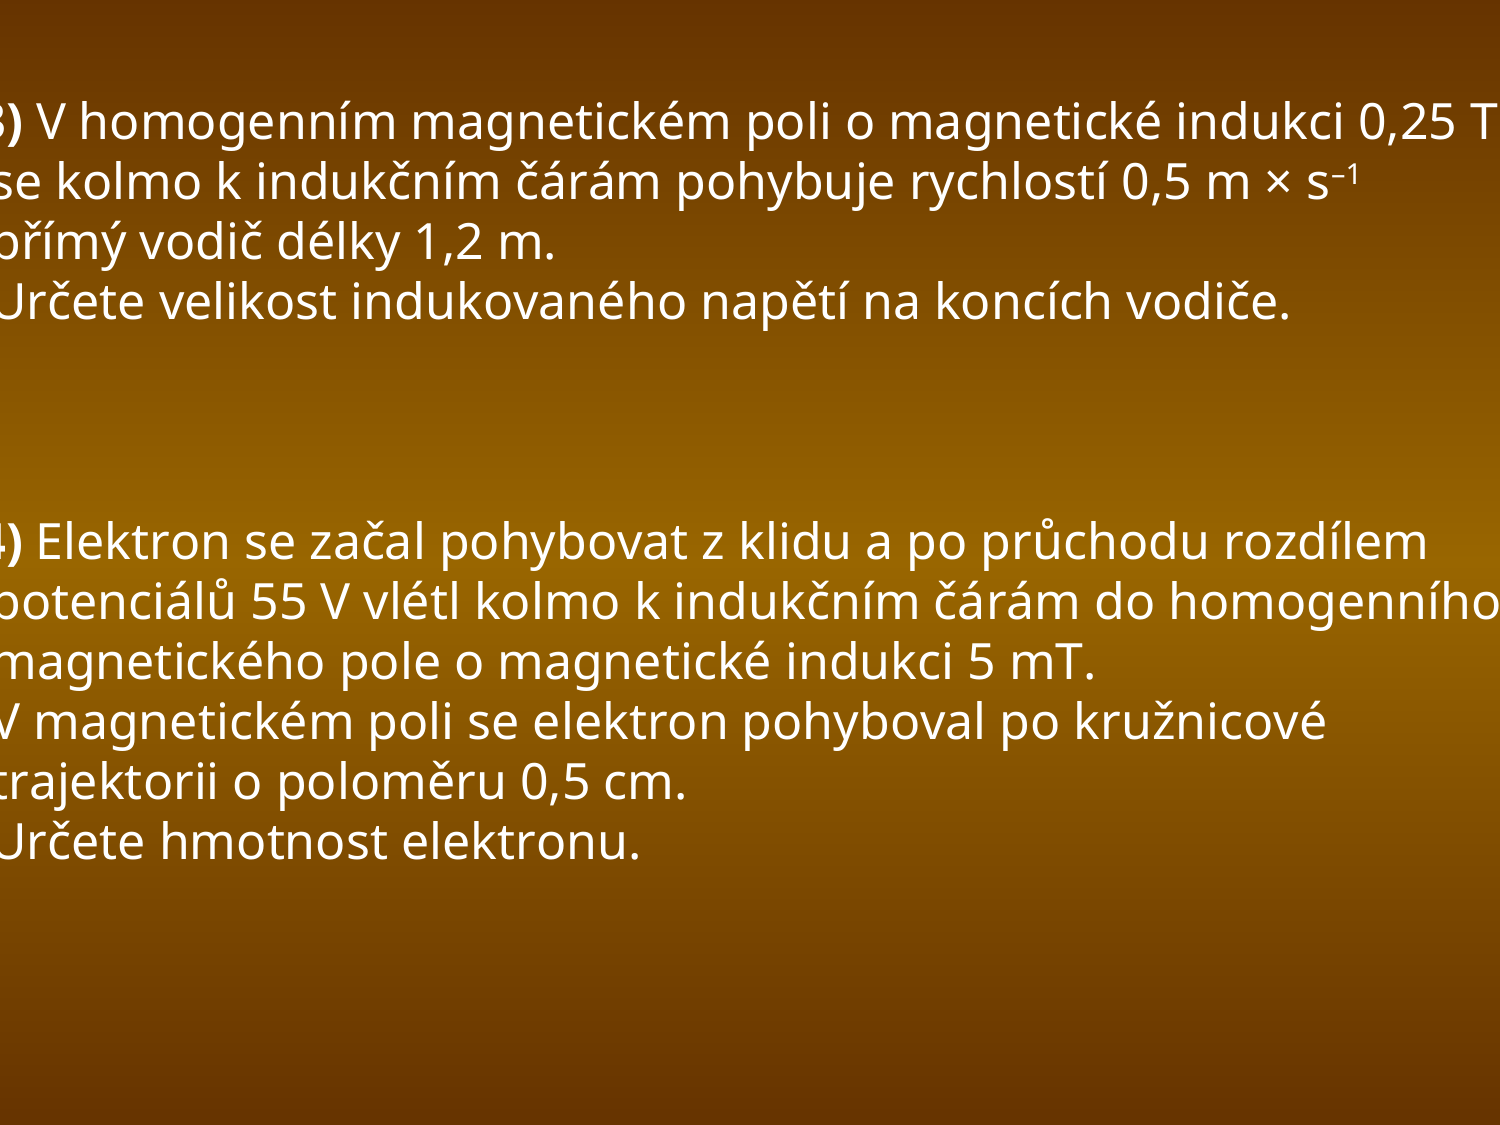

3) V homogenním magnetickém poli o magnetické indukci 0,25 T
 se kolmo k indukčním čárám pohybuje rychlostí 0,5 m × s–1
 přímý vodič délky 1,2 m.
 Určete velikost indukovaného napětí na koncích vodiče.
4) Elektron se začal pohybovat z klidu a po průchodu rozdílem
 potenciálů 55 V vlétl kolmo k indukčním čárám do homogenního
 magnetického pole o magnetické indukci 5 mT.
 V magnetickém poli se elektron pohyboval po kružnicové
 trajektorii o poloměru 0,5 cm.
 Určete hmotnost elektronu.